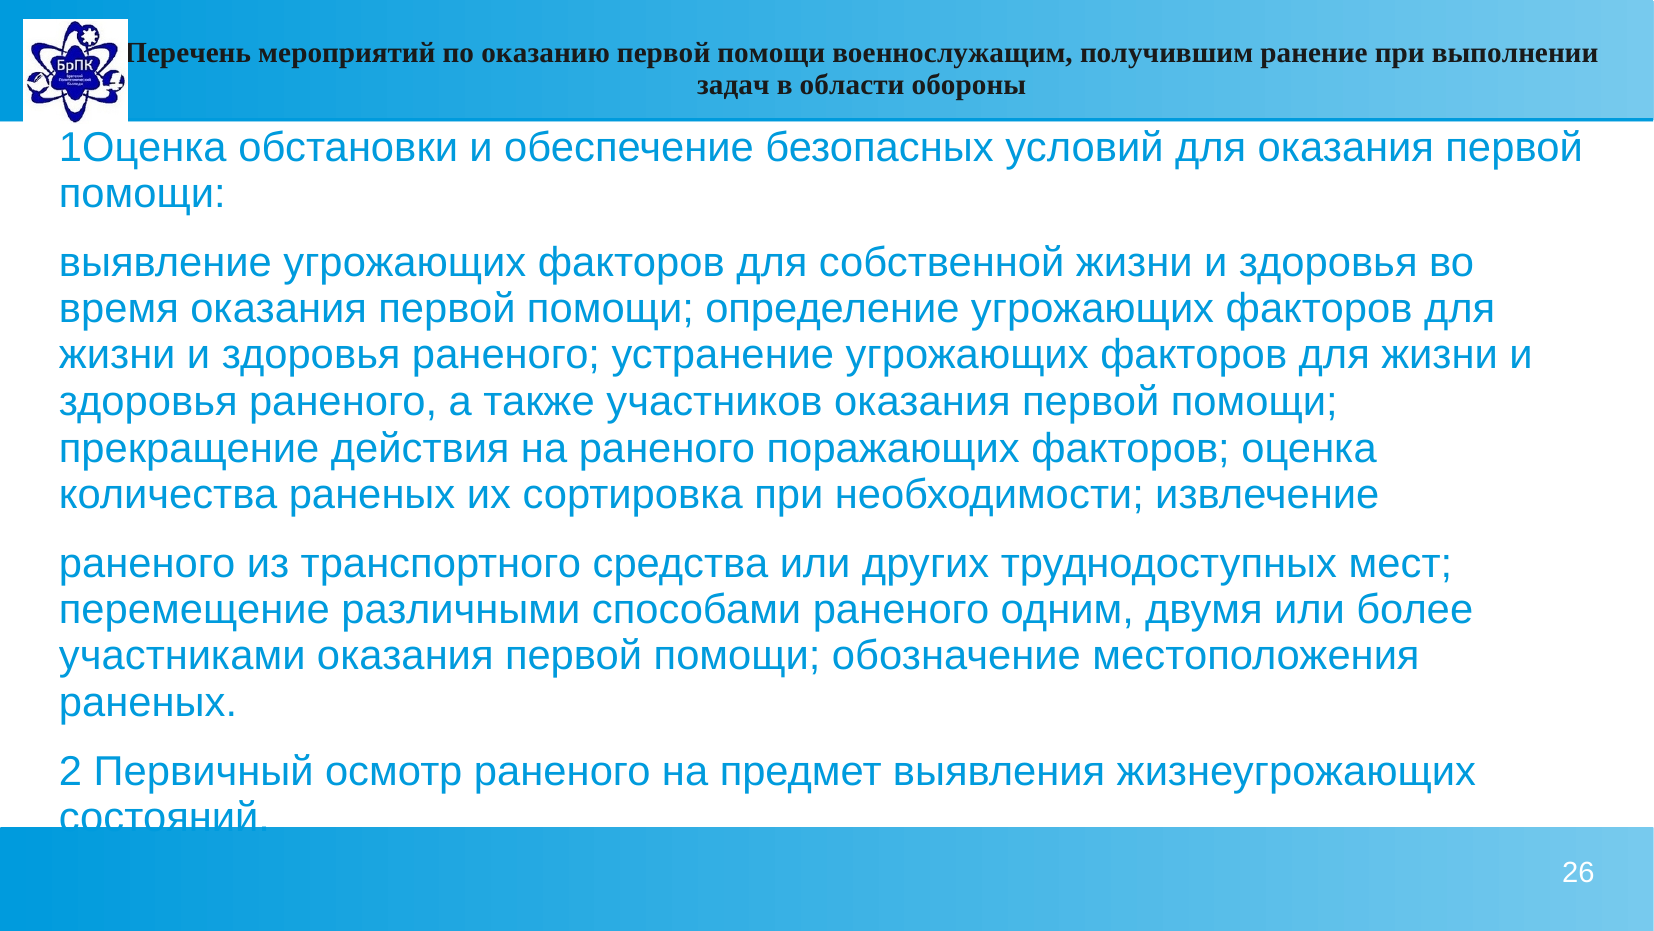

# Перечень мероприятий по оказанию первой помощи военнослужащим, получившим ранение при выполнении задач в области обороны
1Оценка обстановки и обеспечение безопасных условий для оказания первой помощи:
выявление угрожающих факторов для собственной жизни и здоровья во время оказания первой помощи; определение угрожающих факторов для жизни и здоровья раненого; устранение угрожающих факторов для жизни и здоровья раненого, а также участников оказания первой помощи; прекращение действия на раненого поражающих факторов; оценка количества раненых их сортировка при необходимости; извлечение
раненого из транспортного средства или других труднодоступных мест; перемещение различными способами раненого одним, двумя или более участниками оказания первой помощи; обозначение местоположения раненых.
2 Первичный осмотр раненого на предмет выявления жизнеугрожающих состояний.
26